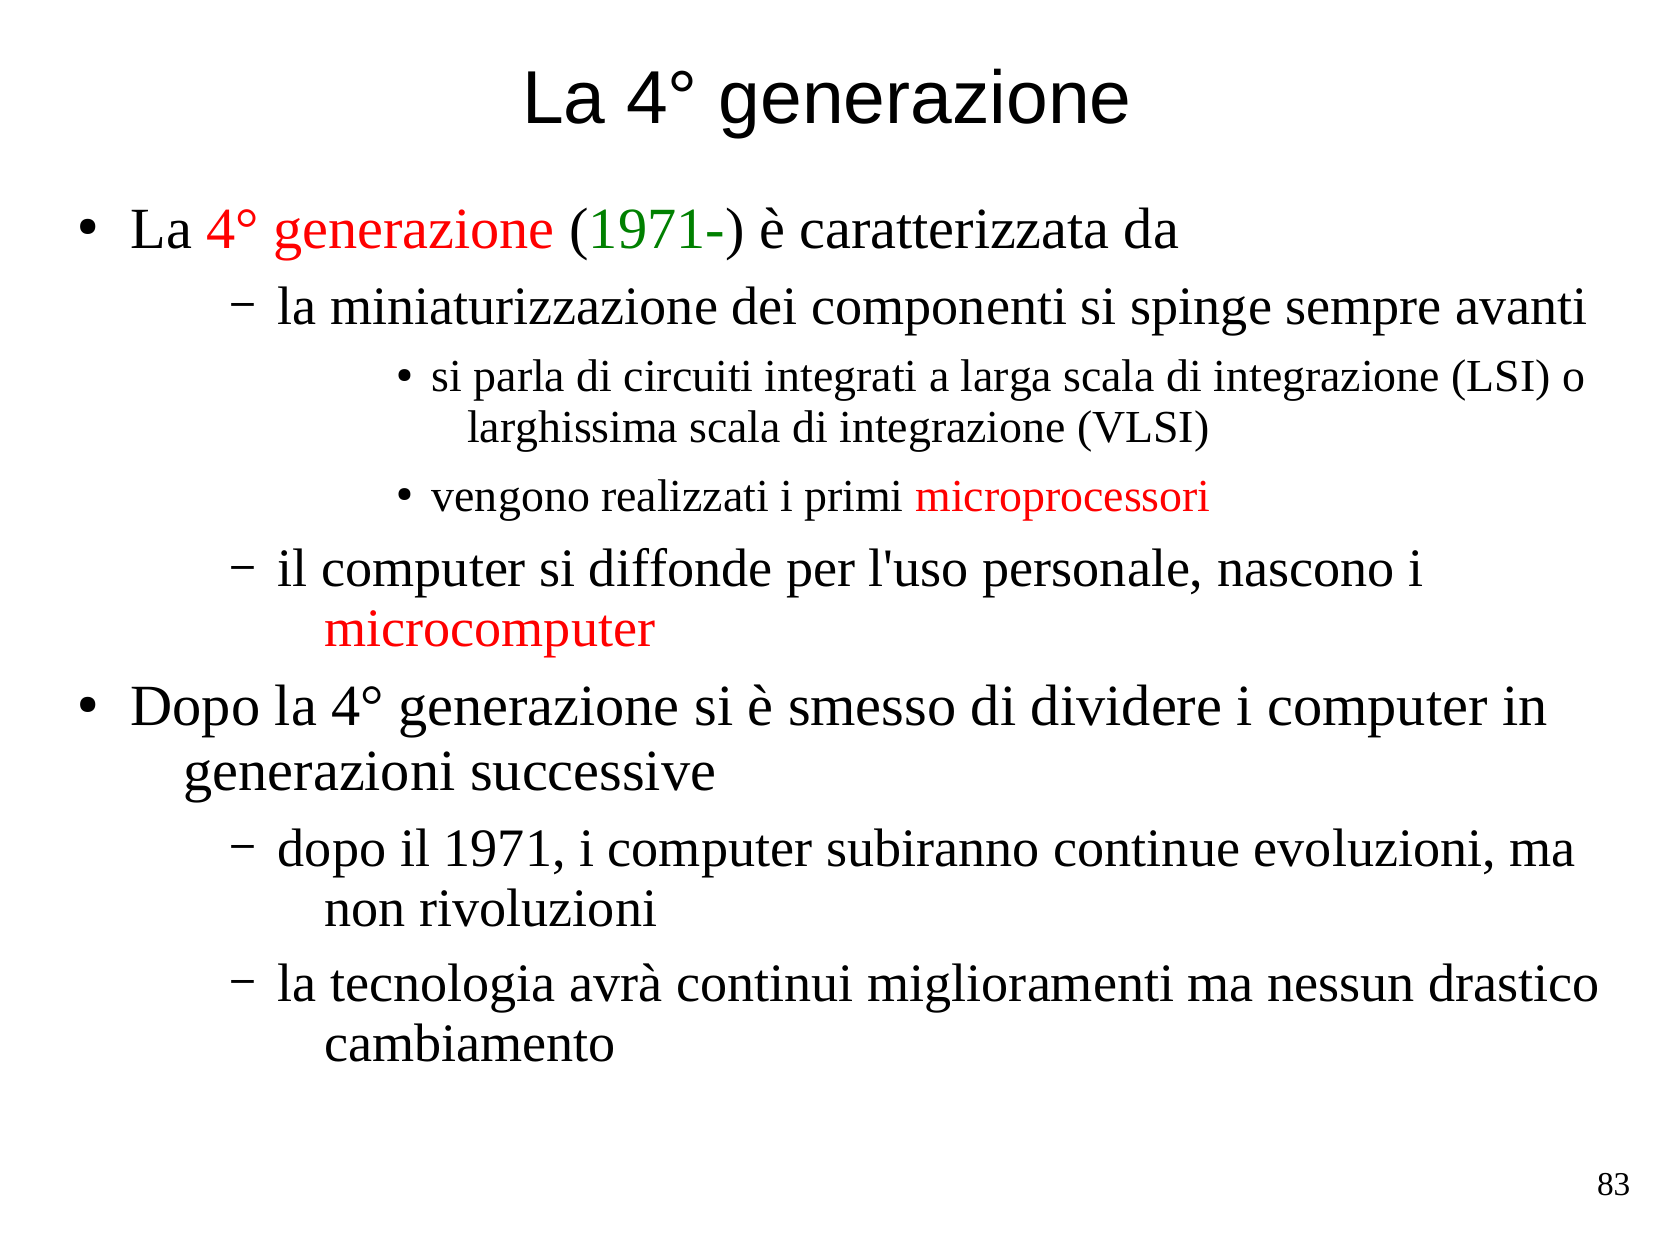

# La 4° generazione
La 4° generazione (1971-) è caratterizzata da
la miniaturizzazione dei componenti si spinge sempre avanti
si parla di circuiti integrati a larga scala di integrazione (LSI) o larghissima scala di integrazione (VLSI)
vengono realizzati i primi microprocessori
il computer si diffonde per l'uso personale, nascono i microcomputer
Dopo la 4° generazione si è smesso di dividere i computer in generazioni successive
dopo il 1971, i computer subiranno continue evoluzioni, ma non rivoluzioni
la tecnologia avrà continui miglioramenti ma nessun drastico cambiamento